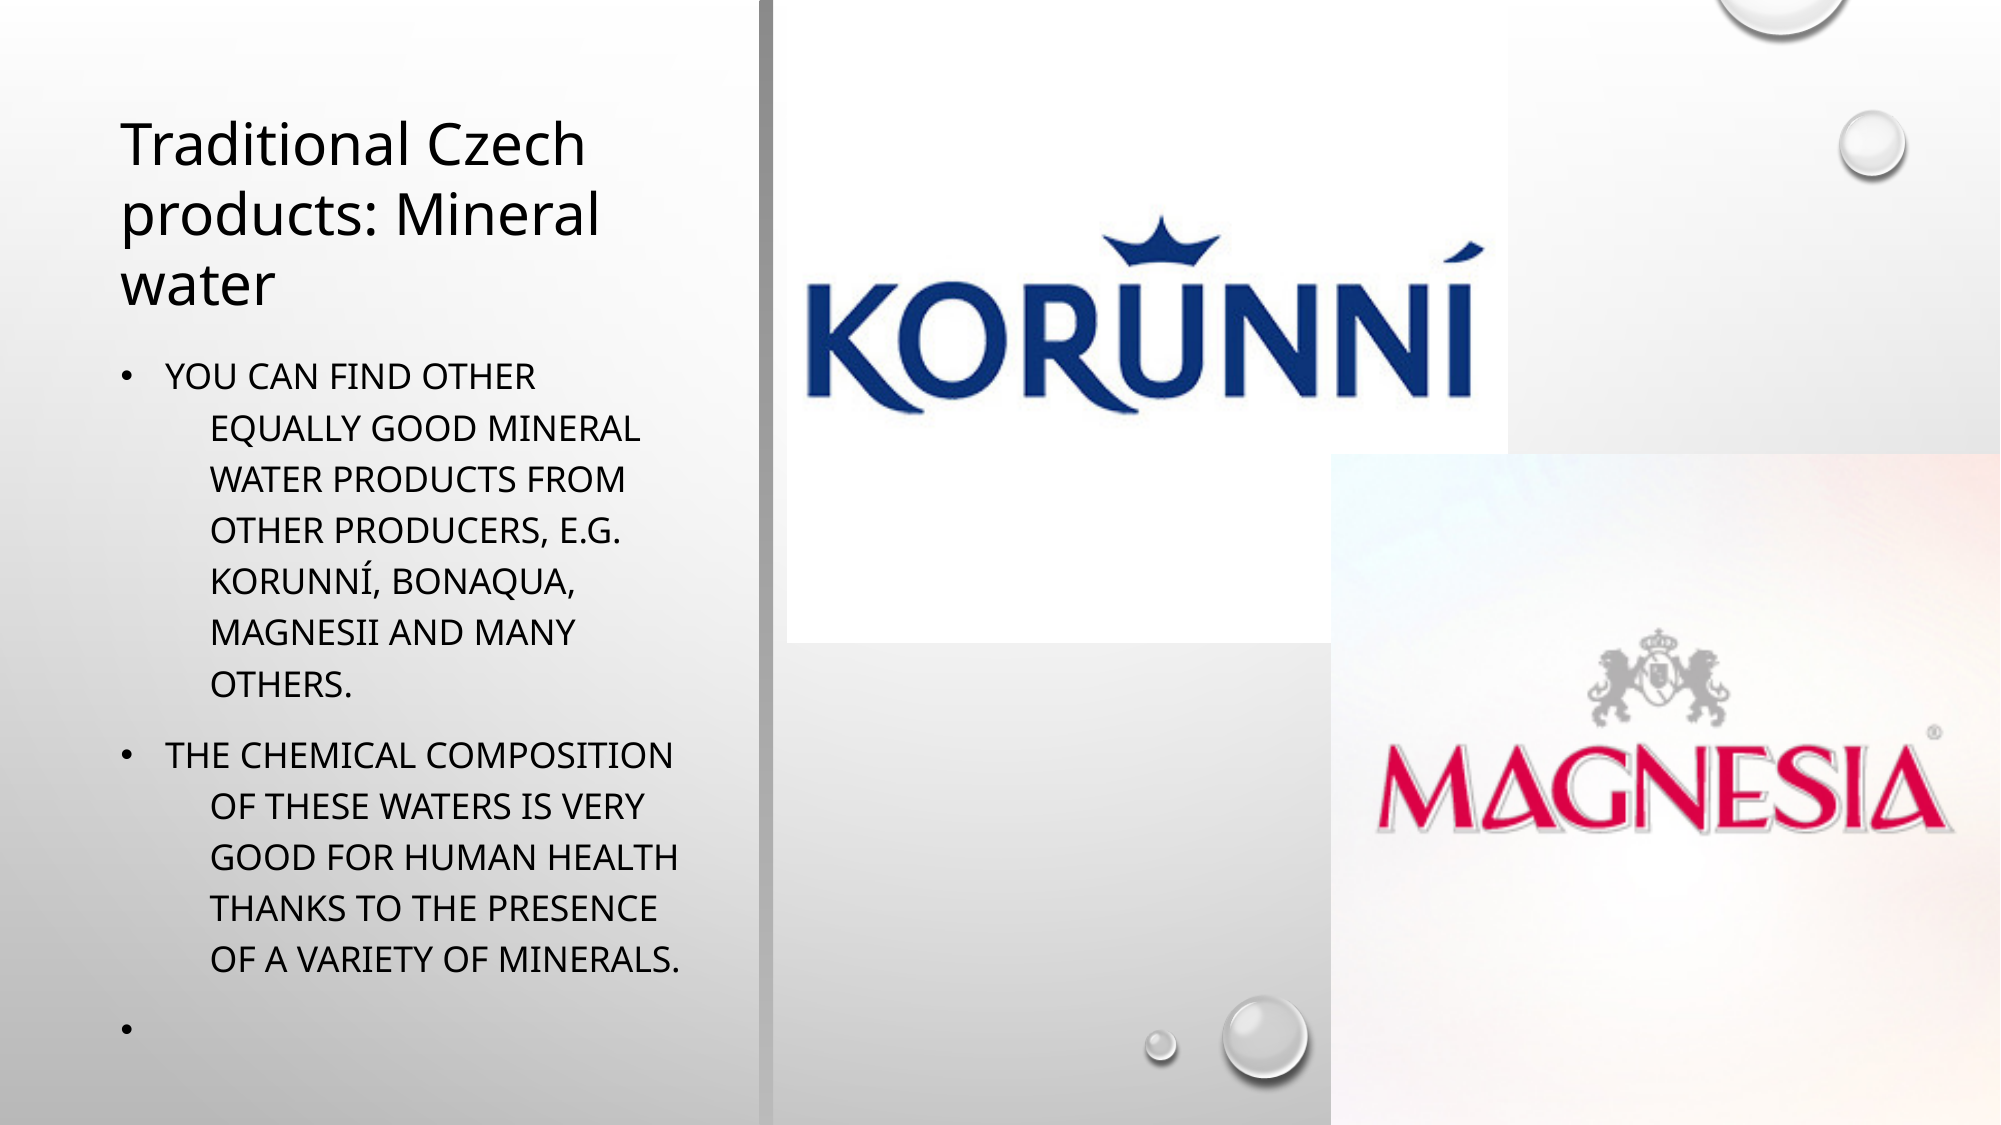

Traditional Czech products: Mineral water
# You can find other equally good mineral water products from other producers, e.g. Korunní, Bonaqua, Magnesii and many others.
The chemical composition of these waters is very good for human health thanks to the presence of a variety of minerals.